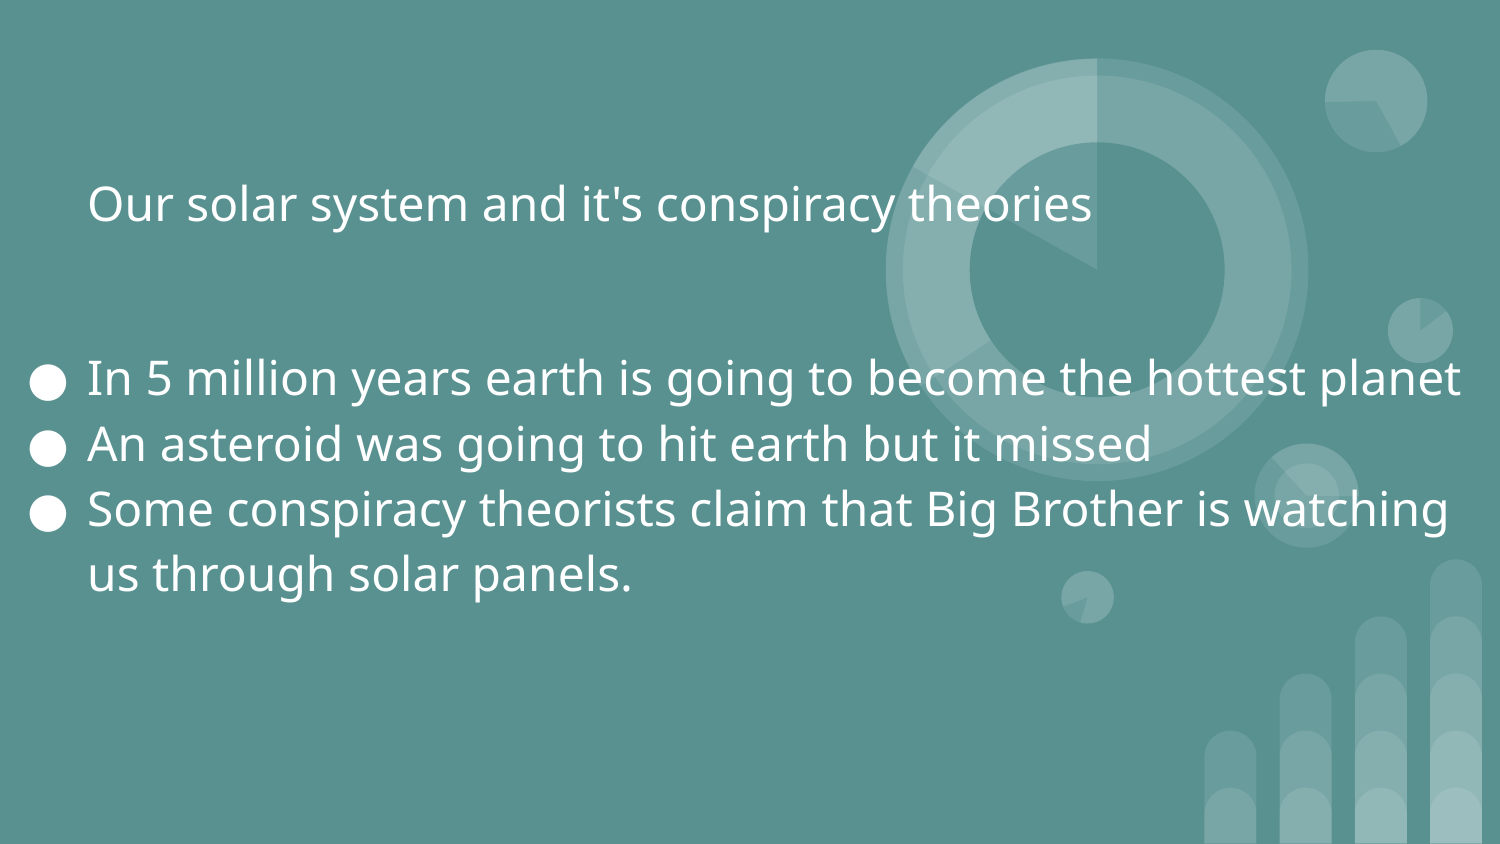

# Our solar system and it's conspiracy theories
In 5 million years earth is going to become the hottest planet
An asteroid was going to hit earth but it missed
Some conspiracy theorists claim that Big Brother is watching us through solar panels.